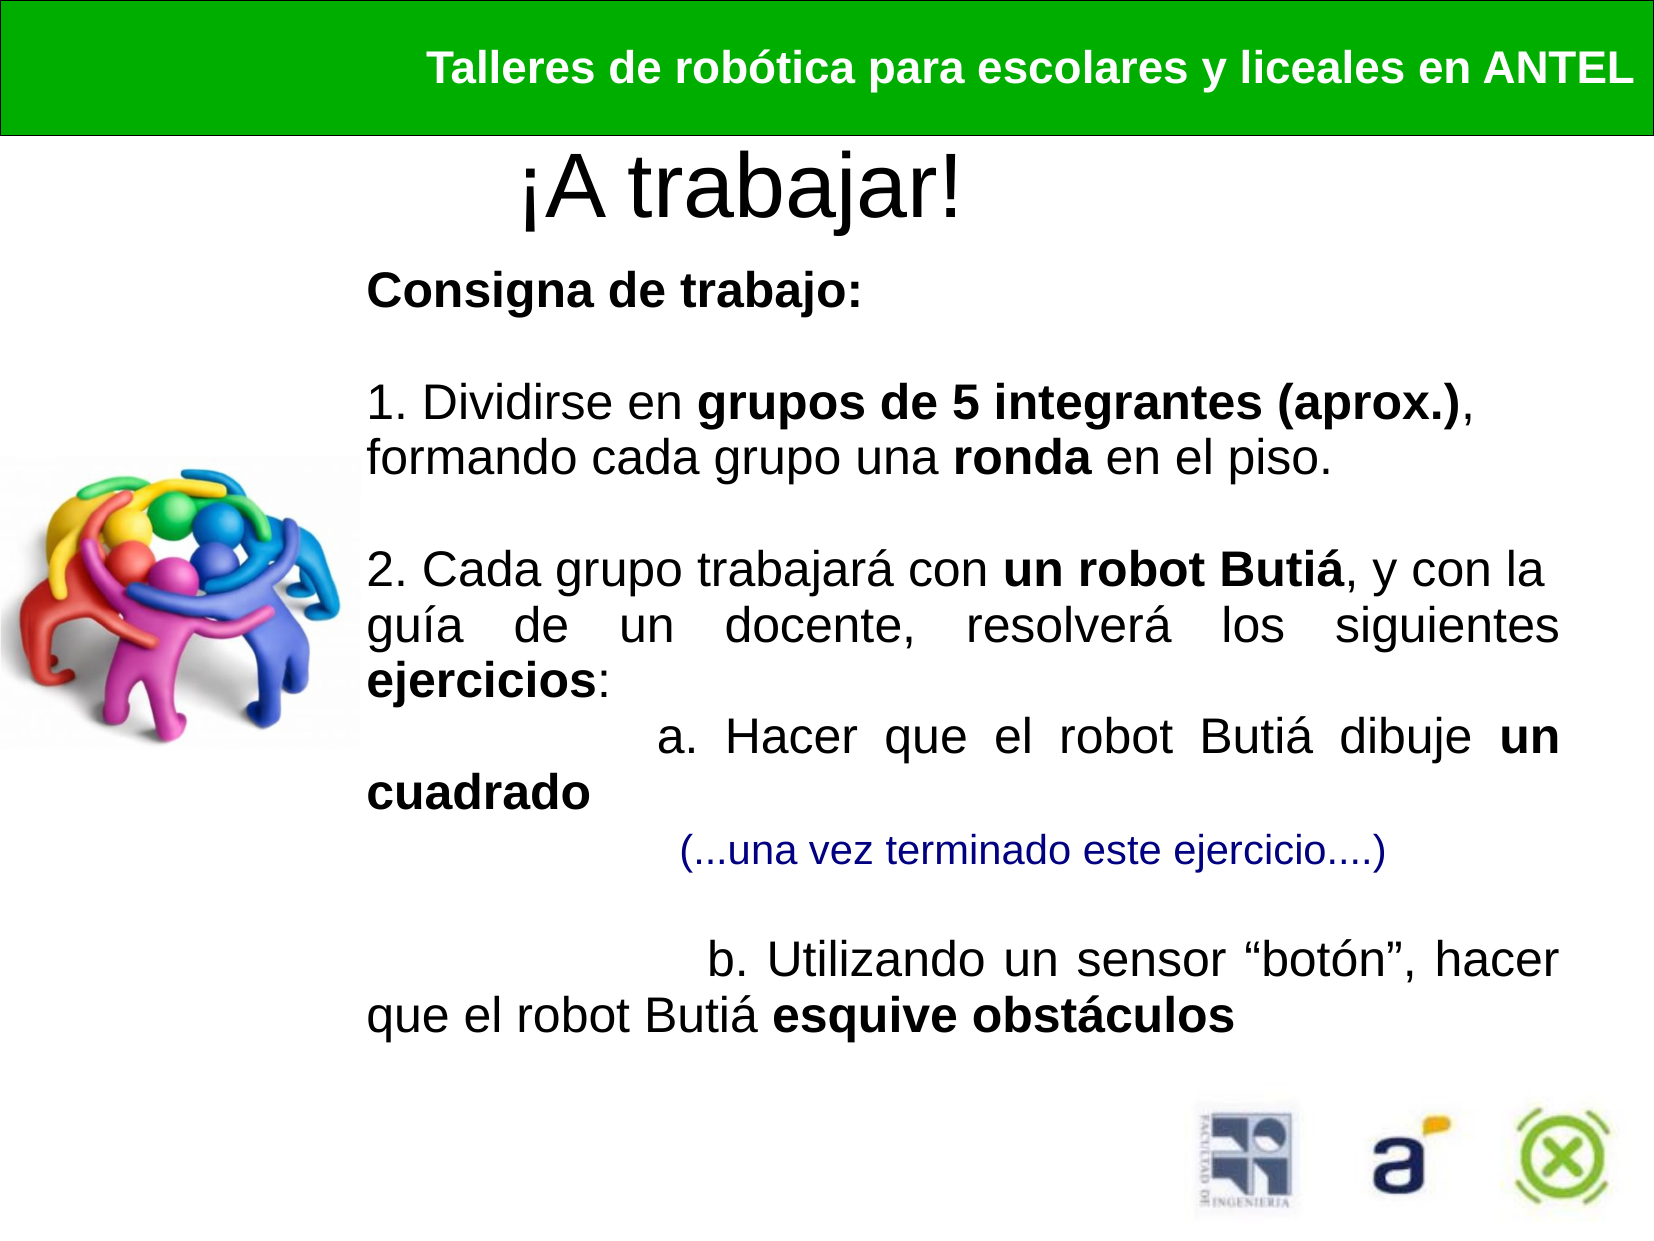

Talleres de robótica para escolares y liceales en ANTEL
# ¡A trabajar!
Consigna de trabajo:
1. Dividirse en grupos de 5 integrantes (aprox.),
formando cada grupo una ronda en el piso.
2. Cada grupo trabajará con un robot Butiá, y con la
guía de un docente, resolverá los siguientes ejercicios:
 a. Hacer que el robot Butiá dibuje un cuadrado
 (...una vez terminado este ejercicio....)
 b. Utilizando un sensor “botón”, hacer que el robot Butiá esquive obstáculos